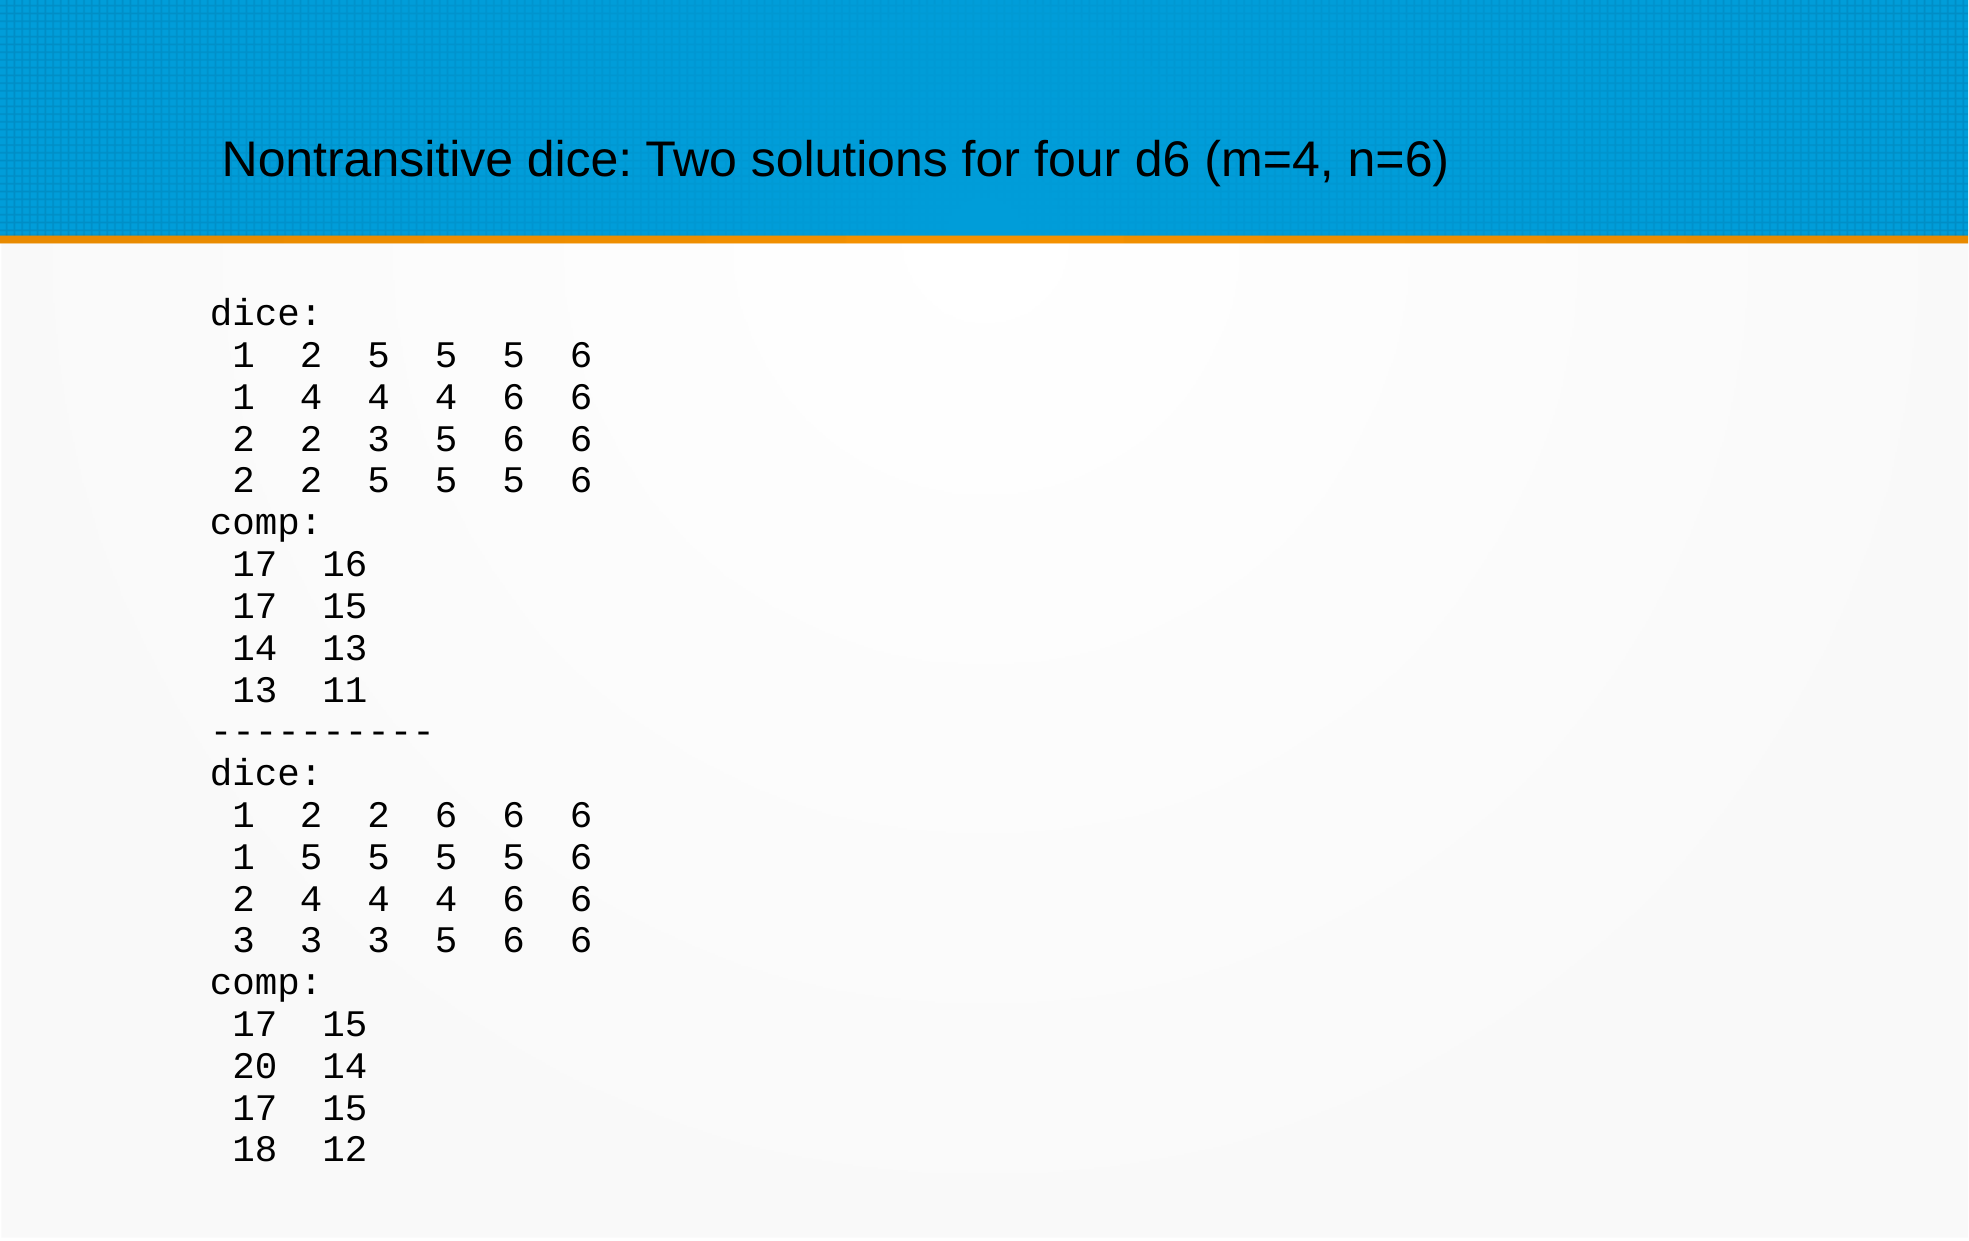

Nontransitive dice: Two solutions for four d6 (m=4, n=6)
dice:
 1 2 5 5 5 6
 1 4 4 4 6 6
 2 2 3 5 6 6
 2 2 5 5 5 6
comp:
 17 16
 17 15
 14 13
 13 11
----------
dice:
 1 2 2 6 6 6
 1 5 5 5 5 6
 2 4 4 4 6 6
 3 3 3 5 6 6
comp:
 17 15
 20 14
 17 15
 18 12